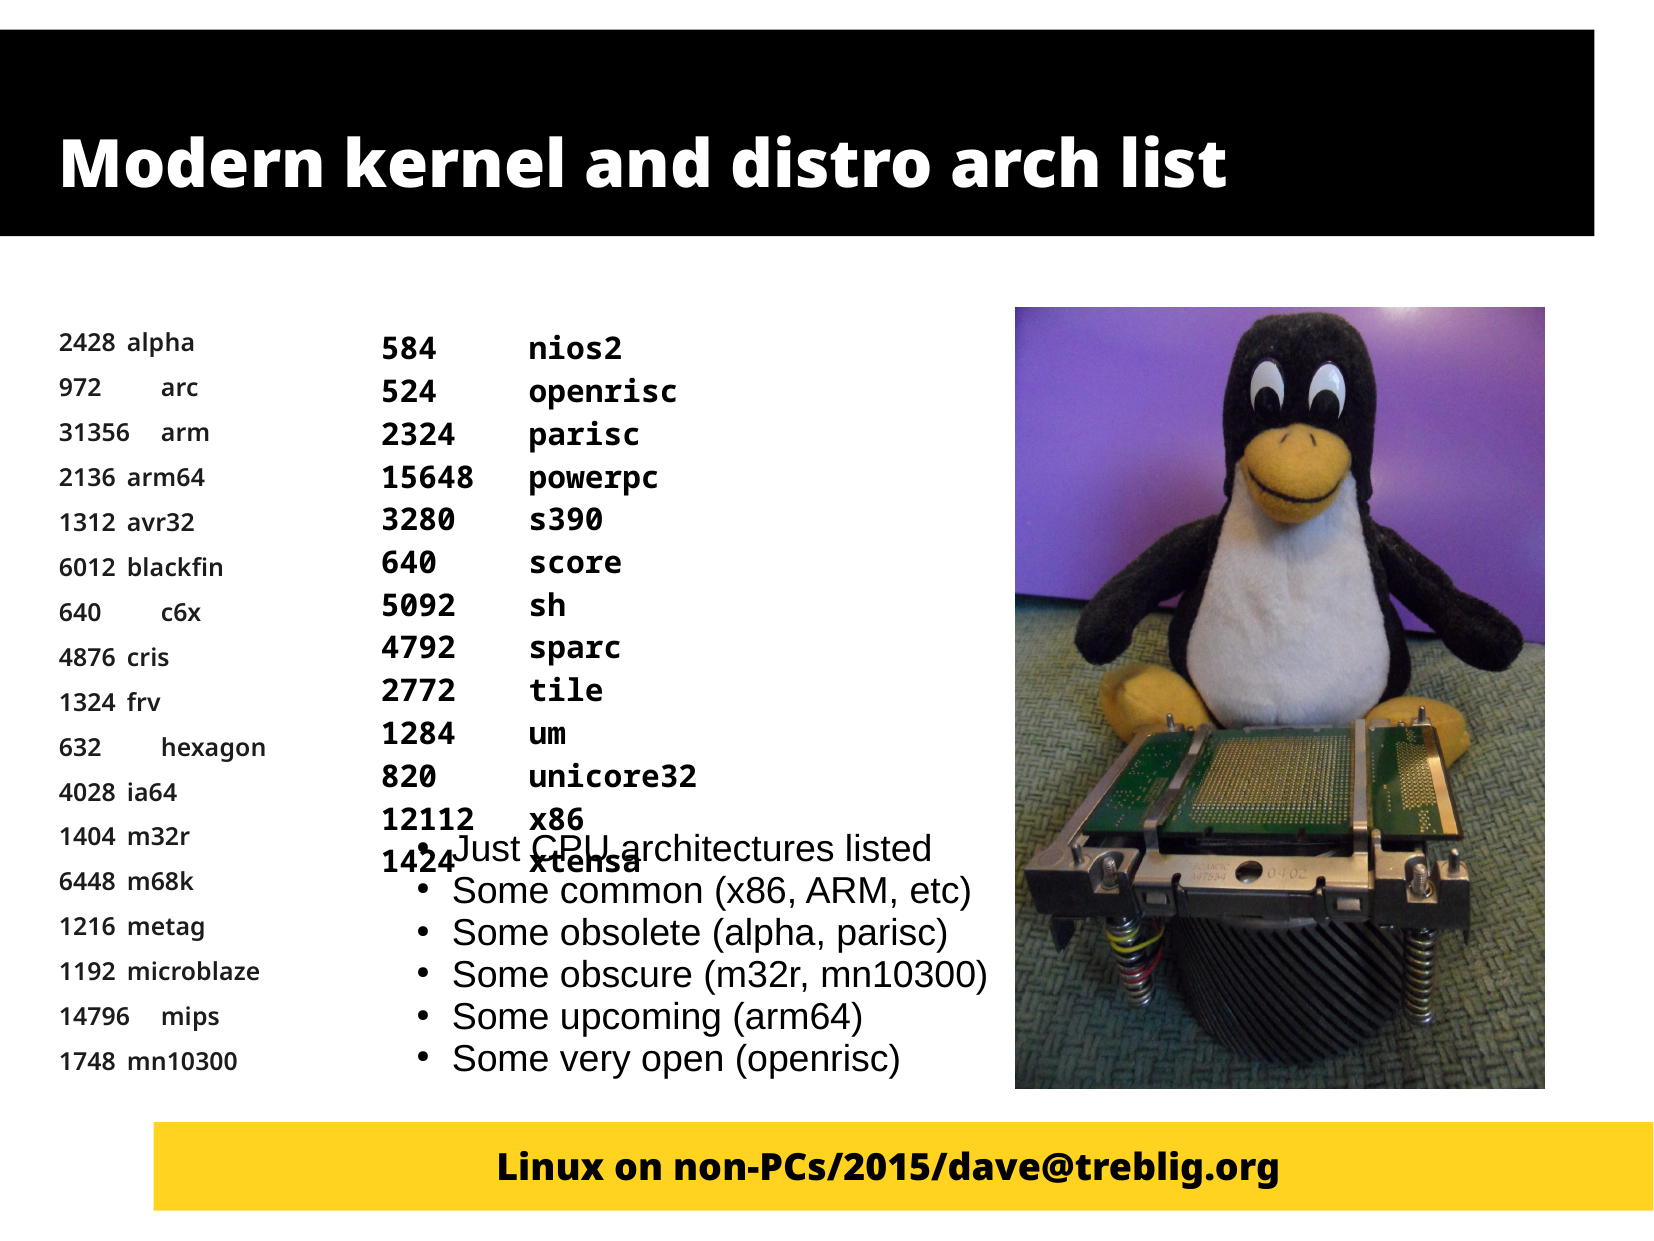

# Modern kernel and distro arch list
584		nios2
524		openrisc
2324	parisc
15648	powerpc
3280	s390
640		score
5092	sh
4792	sparc
2772	tile
1284	um
820		unicore32
12112	x86
1424	xtensa
2428	alpha
972		arc
31356	arm
2136	arm64
1312	avr32
6012	blackfin
640		c6x
4876	cris
1324	frv
632		hexagon
4028	ia64
1404	m32r
6448	m68k
1216	metag
1192	microblaze
14796	mips
1748	mn10300
Just CPU architectures listed
Some common (x86, ARM, etc)
Some obsolete (alpha, parisc)
Some obscure (m32r, mn10300)
Some upcoming (arm64)
Some very open (openrisc)